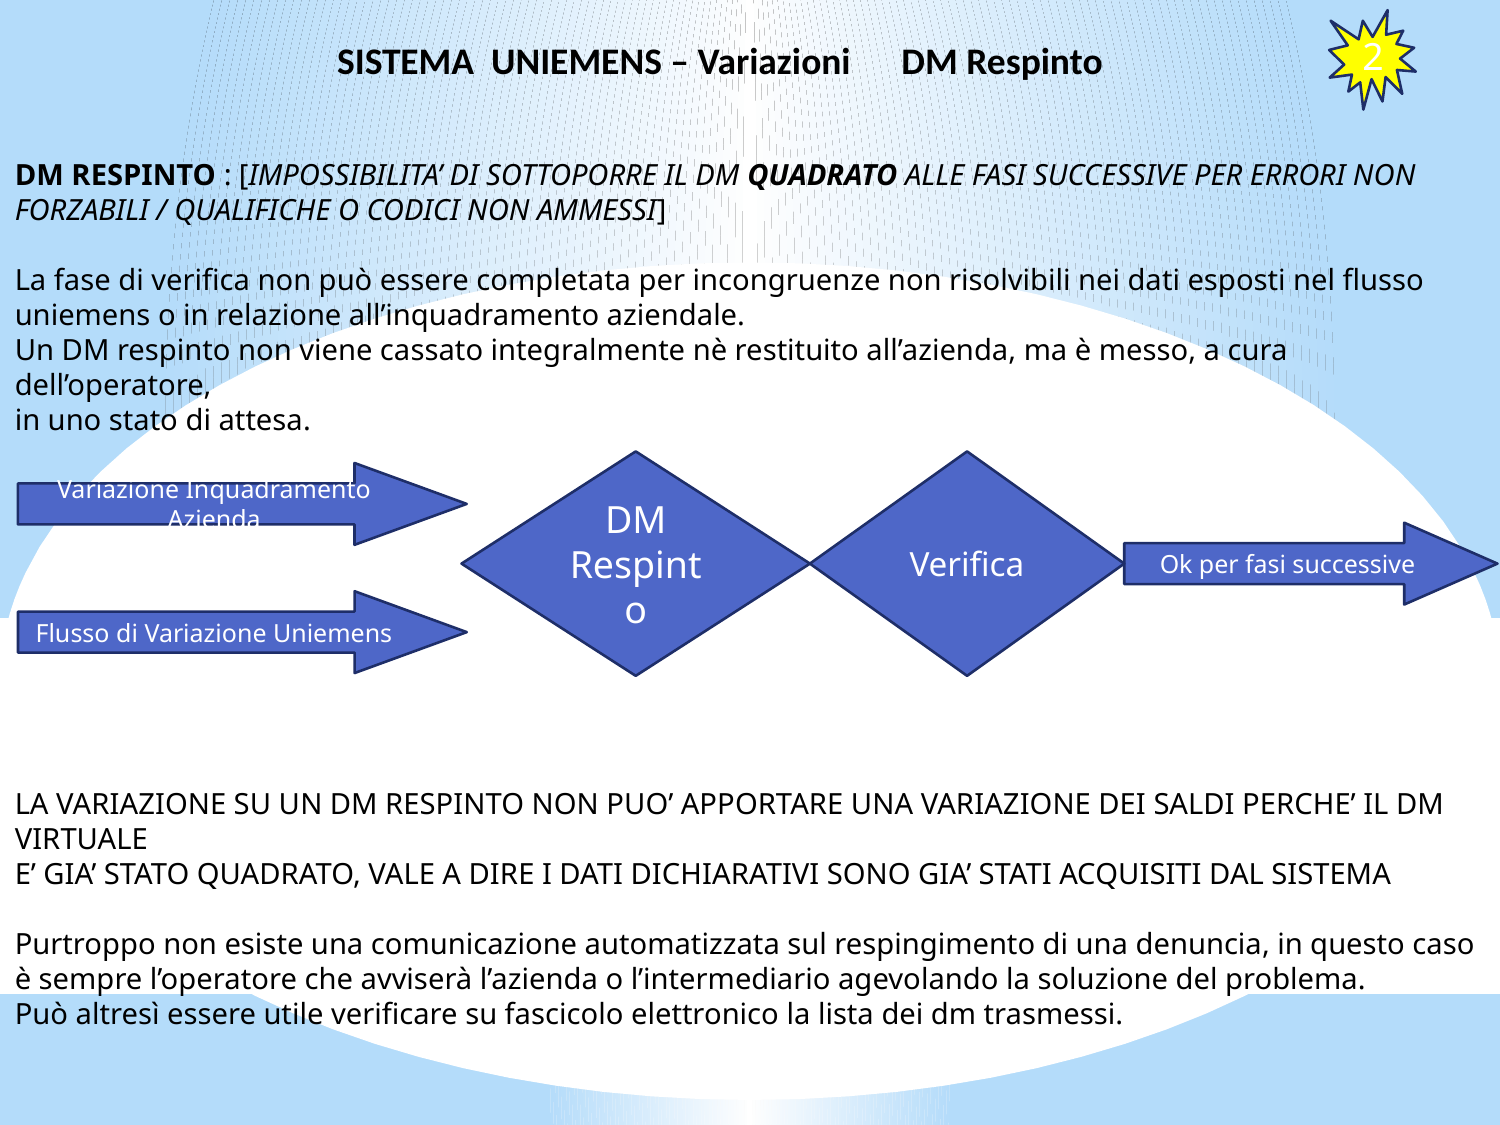

2
SISTEMA UNIEMENS – Variazioni DM Respinto
DM RESPINTO : [IMPOSSIBILITA’ DI SOTTOPORRE IL DM QUADRATO ALLE FASI SUCCESSIVE PER ERRORI NON FORZABILI / QUALIFICHE O CODICI NON AMMESSI]
La fase di verifica non può essere completata per incongruenze non risolvibili nei dati esposti nel flusso uniemens o in relazione all’inquadramento aziendale.
Un DM respinto non viene cassato integralmente nè restituito all’azienda, ma è messo, a cura dell’operatore,
in uno stato di attesa.
LA VARIAZIONE SU UN DM RESPINTO NON PUO’ APPORTARE UNA VARIAZIONE DEI SALDI PERCHE’ IL DM VIRTUALE
E’ GIA’ STATO QUADRATO, VALE A DIRE I DATI DICHIARATIVI SONO GIA’ STATI ACQUISITI DAL SISTEMA
Purtroppo non esiste una comunicazione automatizzata sul respingimento di una denuncia, in questo caso è sempre l’operatore che avviserà l’azienda o l’intermediario agevolando la soluzione del problema.
Può altresì essere utile verificare su fascicolo elettronico la lista dei dm trasmessi.
DM Respinto
Verifica
Variazione Inquadramento Azienda
Ok per fasi successive
Flusso di Variazione Uniemens